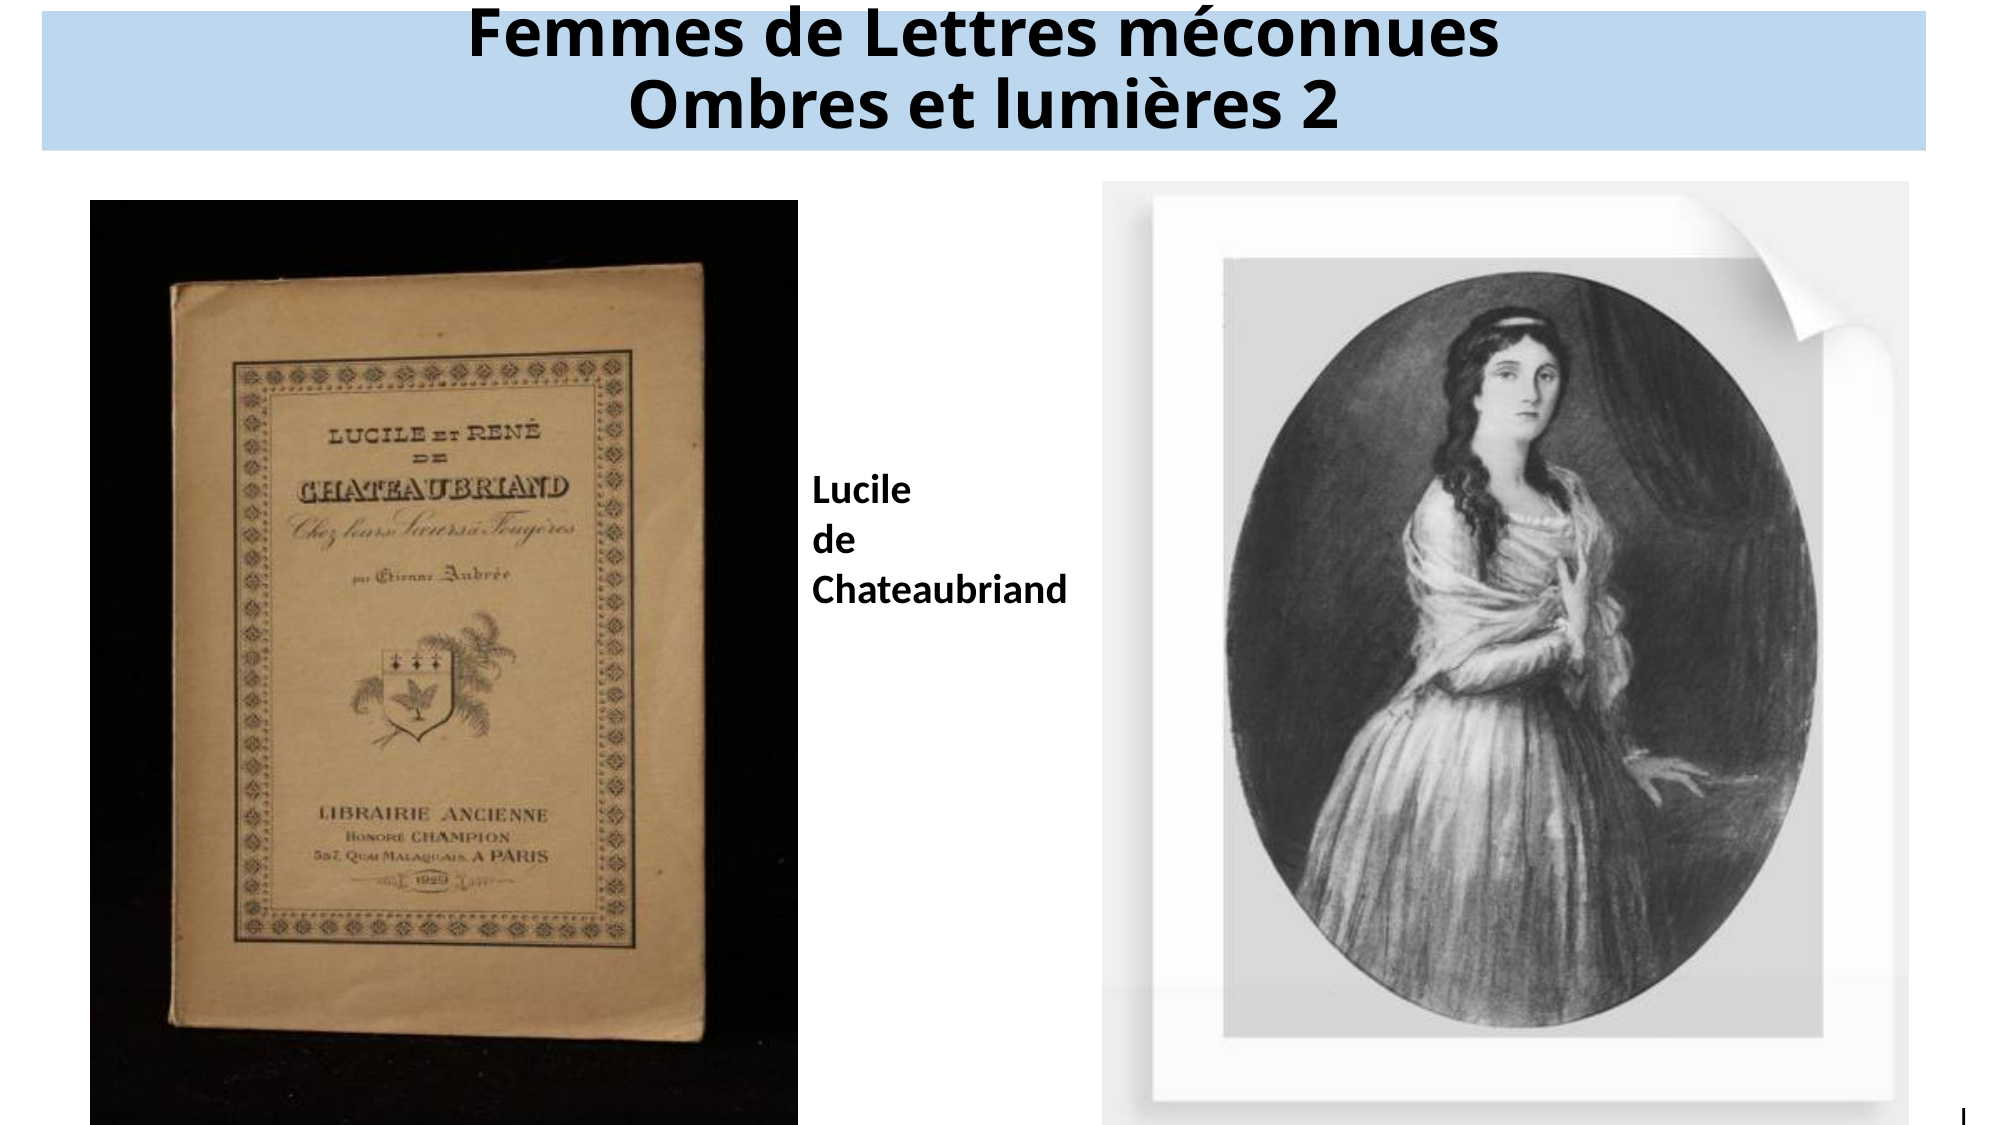

# Femmes de Lettres méconnues Ombres et lumières 2
l
Lucile
de
Chateaubriand